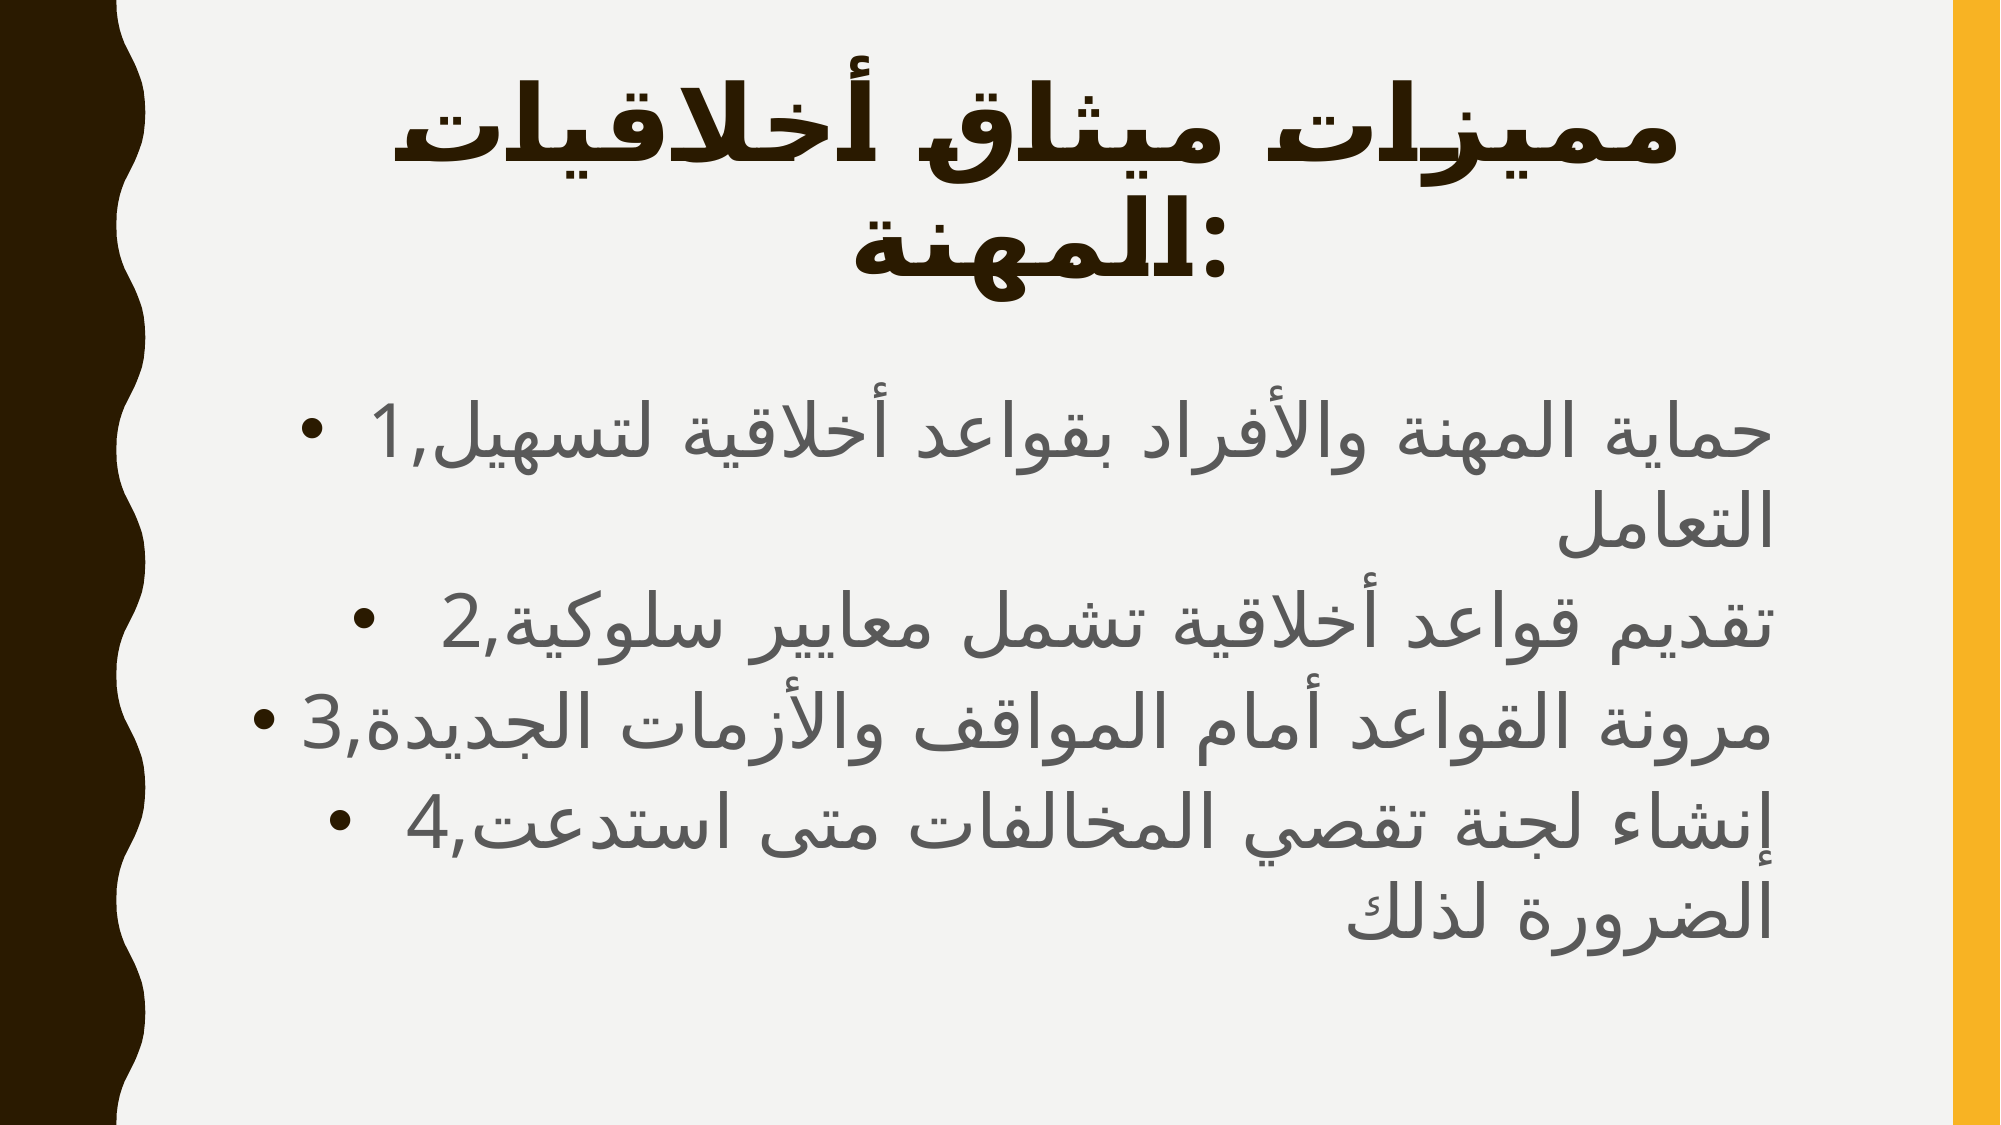

# مميزات ميثاق أخلاقيات المهنة:
1,حماية المهنة والأفراد بقواعد أخلاقية لتسهيل التعامل
2,تقديم قواعد أخلاقية تشمل معايير سلوكية
3,مرونة القواعد أمام المواقف والأزمات الجديدة
4,إنشاء لجنة تقصي المخالفات متى استدعت الضرورة لذلك